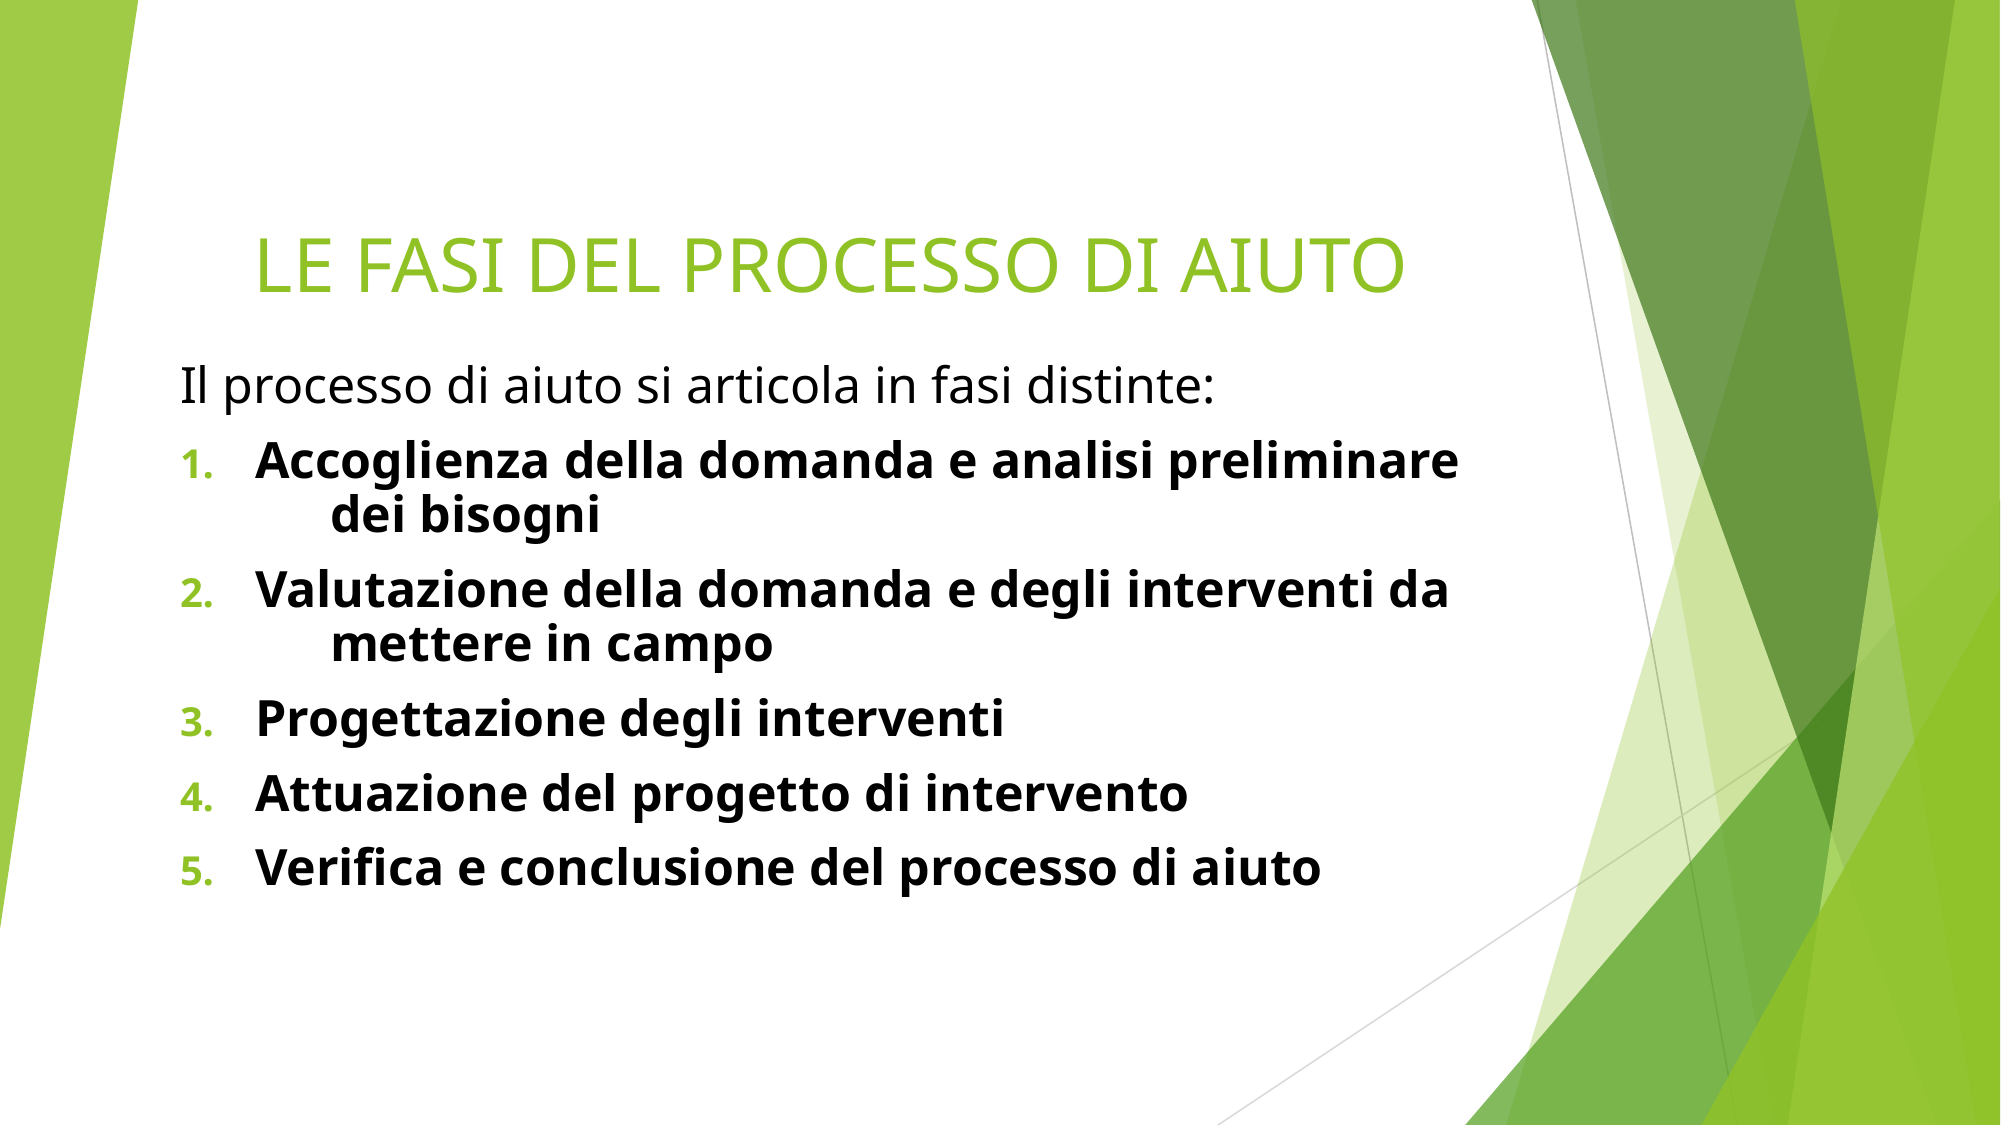

# LE FASI DEL PROCESSO DI AIUTO
Il processo di aiuto si articola in fasi distinte:
Accoglienza della domanda e analisi preliminare dei bisogni
Valutazione della domanda e degli interventi da mettere in campo
Progettazione degli interventi
Attuazione del progetto di intervento
Verifica e conclusione del processo di aiuto